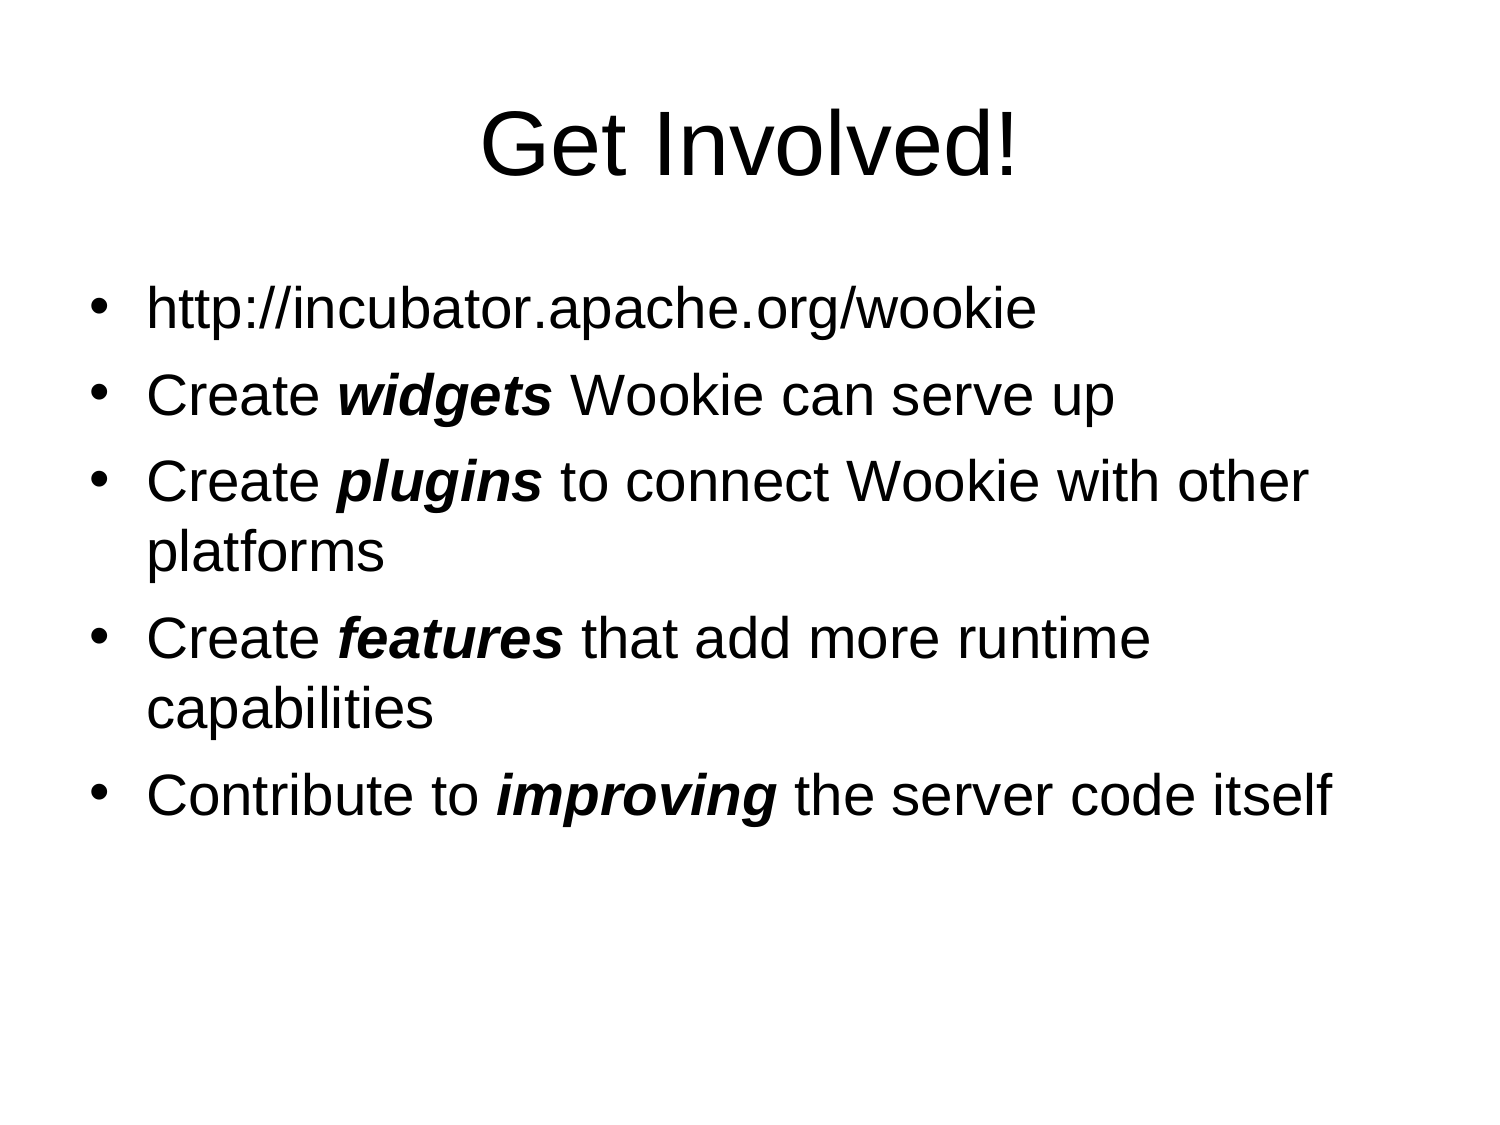

# Get Involved!
http://incubator.apache.org/wookie
Create widgets Wookie can serve up
Create plugins to connect Wookie with other platforms
Create features that add more runtime capabilities
Contribute to improving the server code itself